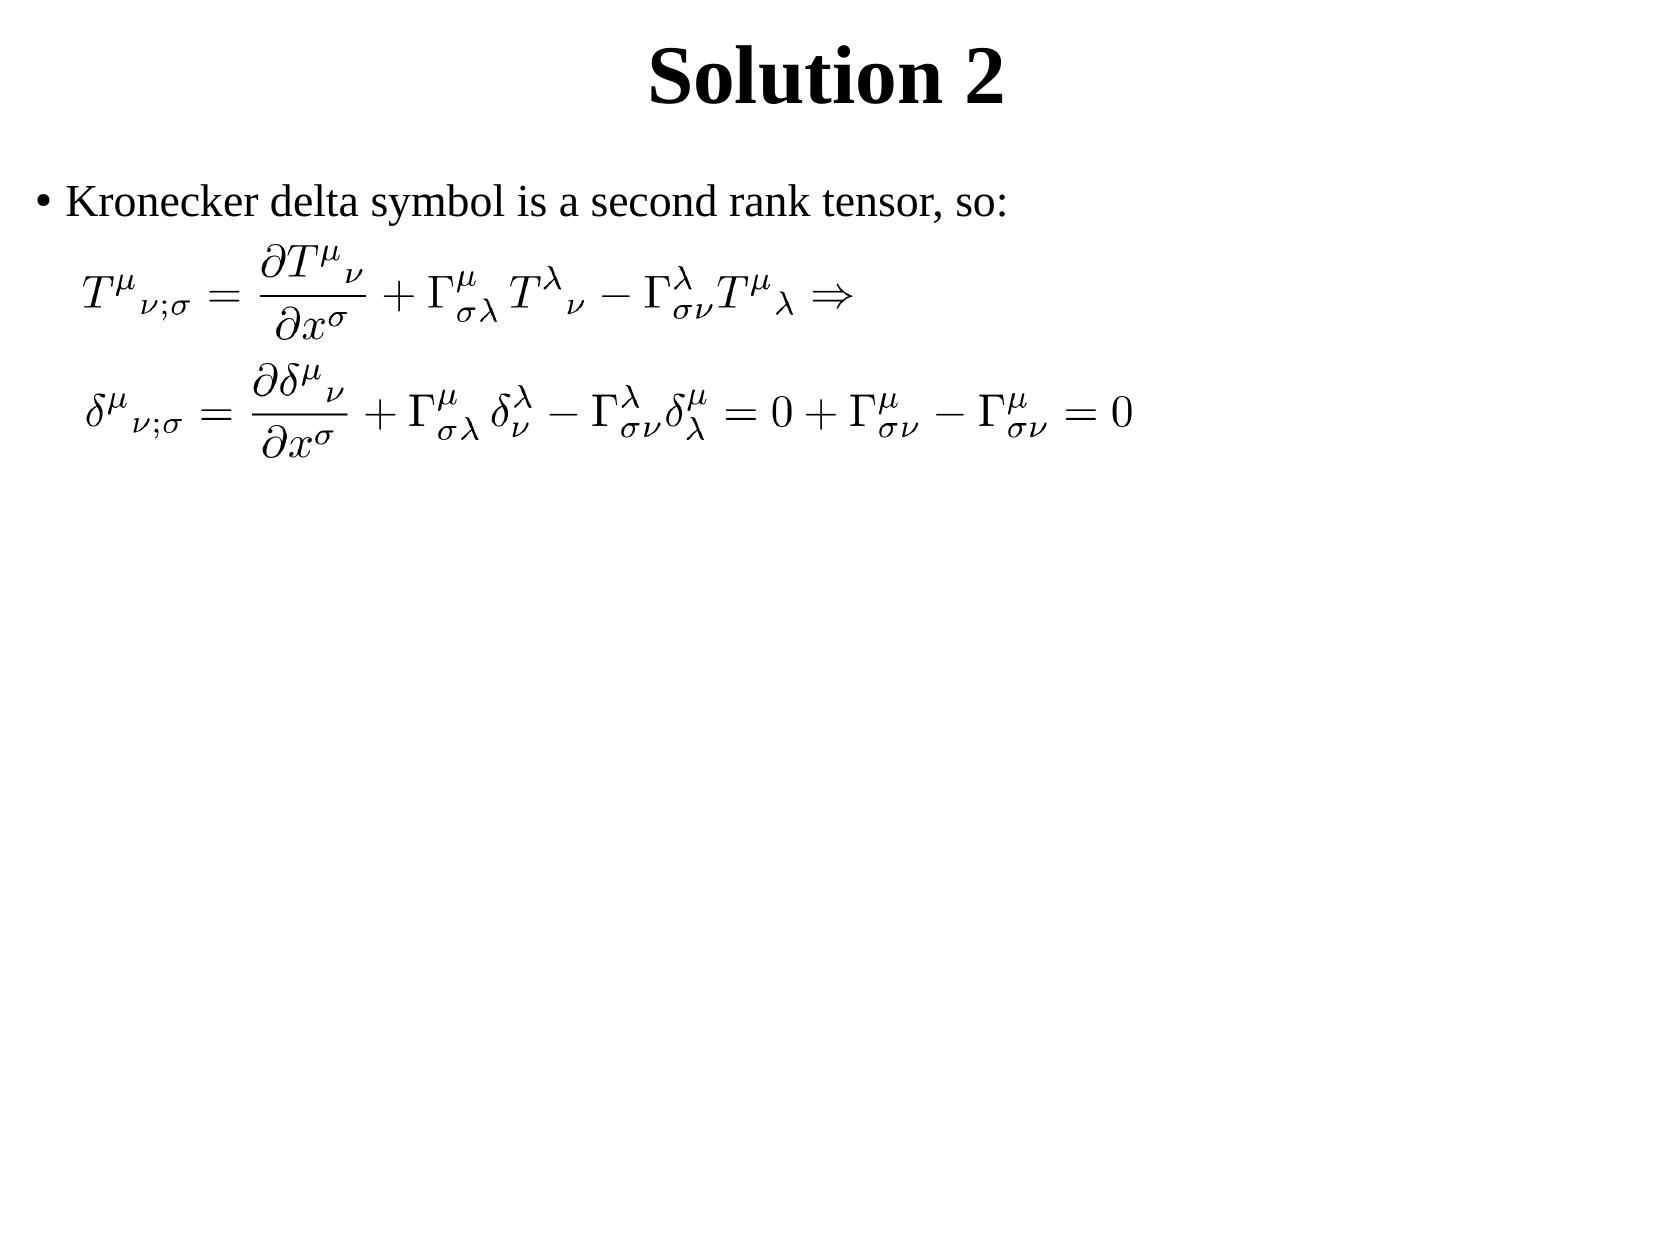

# Solution 2
Kronecker delta symbol is a second rank tensor, so: